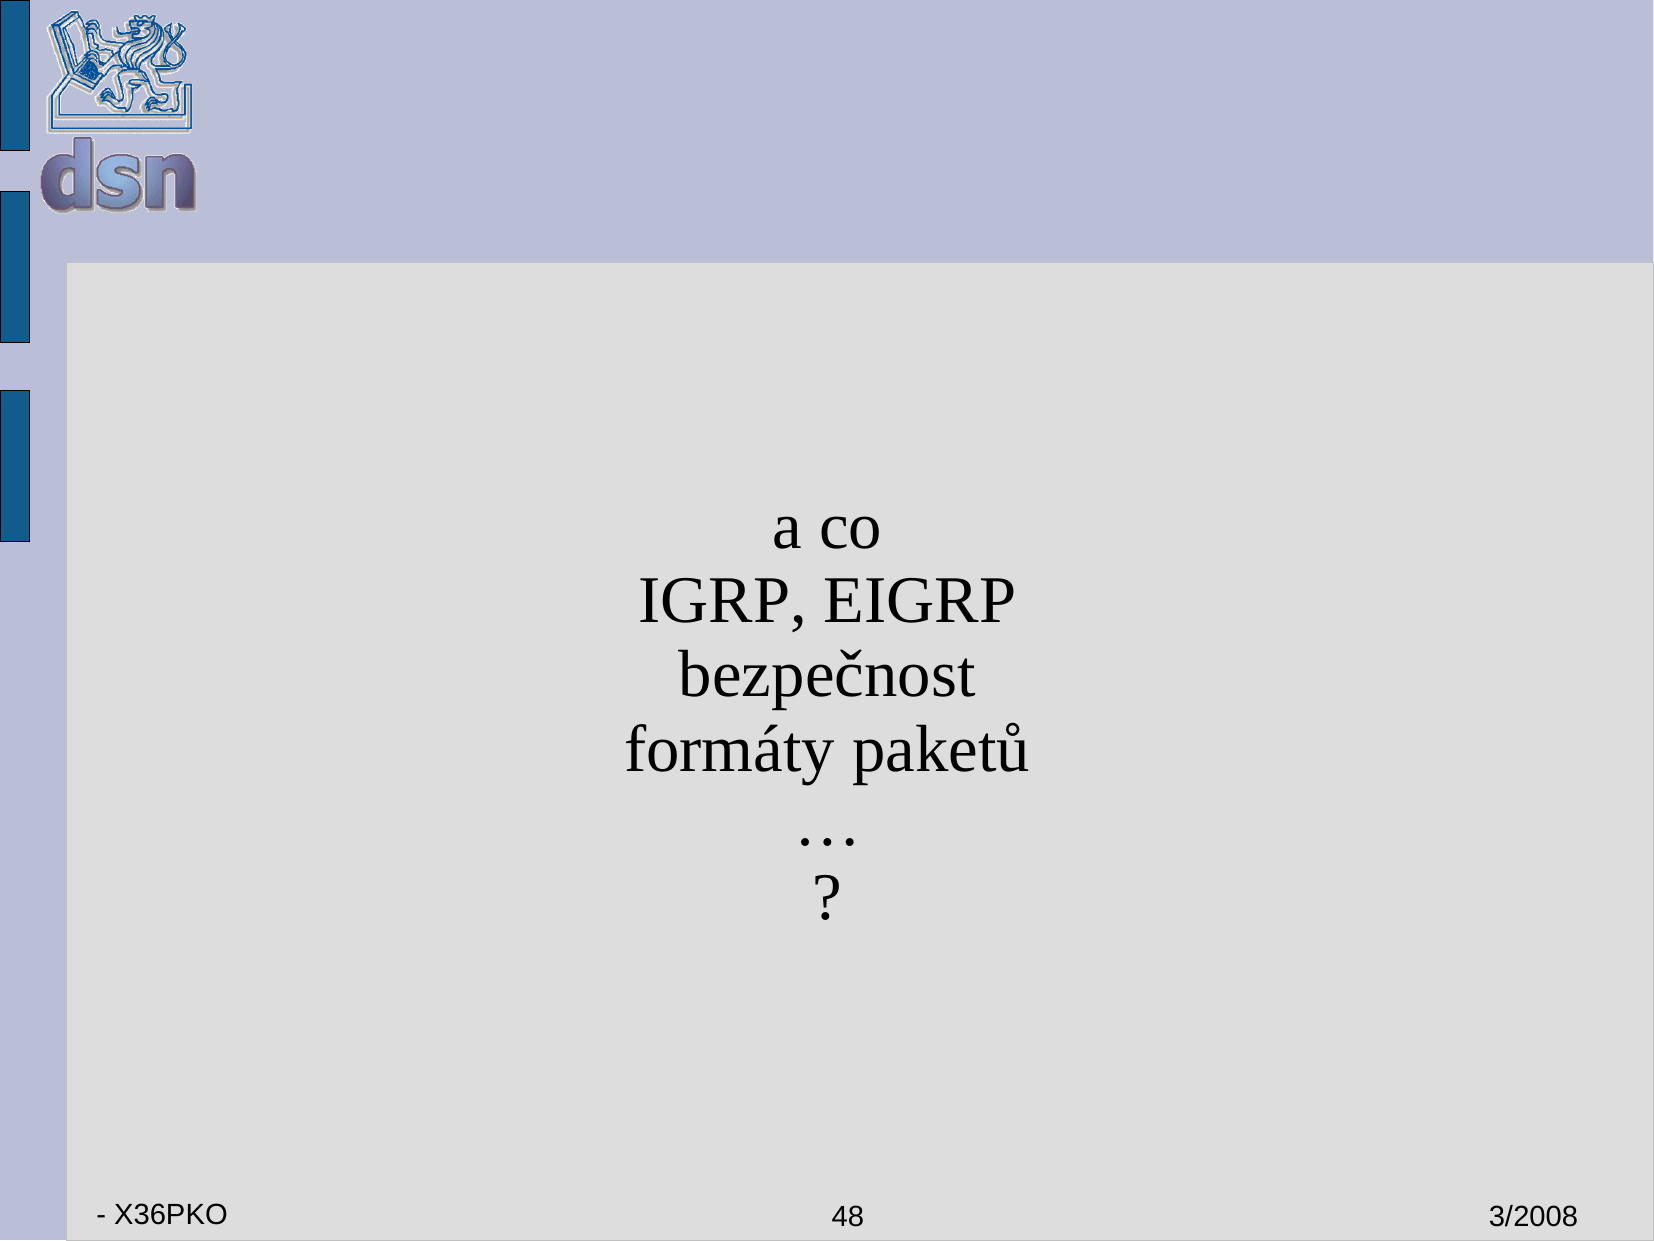

# a co
IGRP, EIGRP
bezpečnost
formáty paketů
…
?